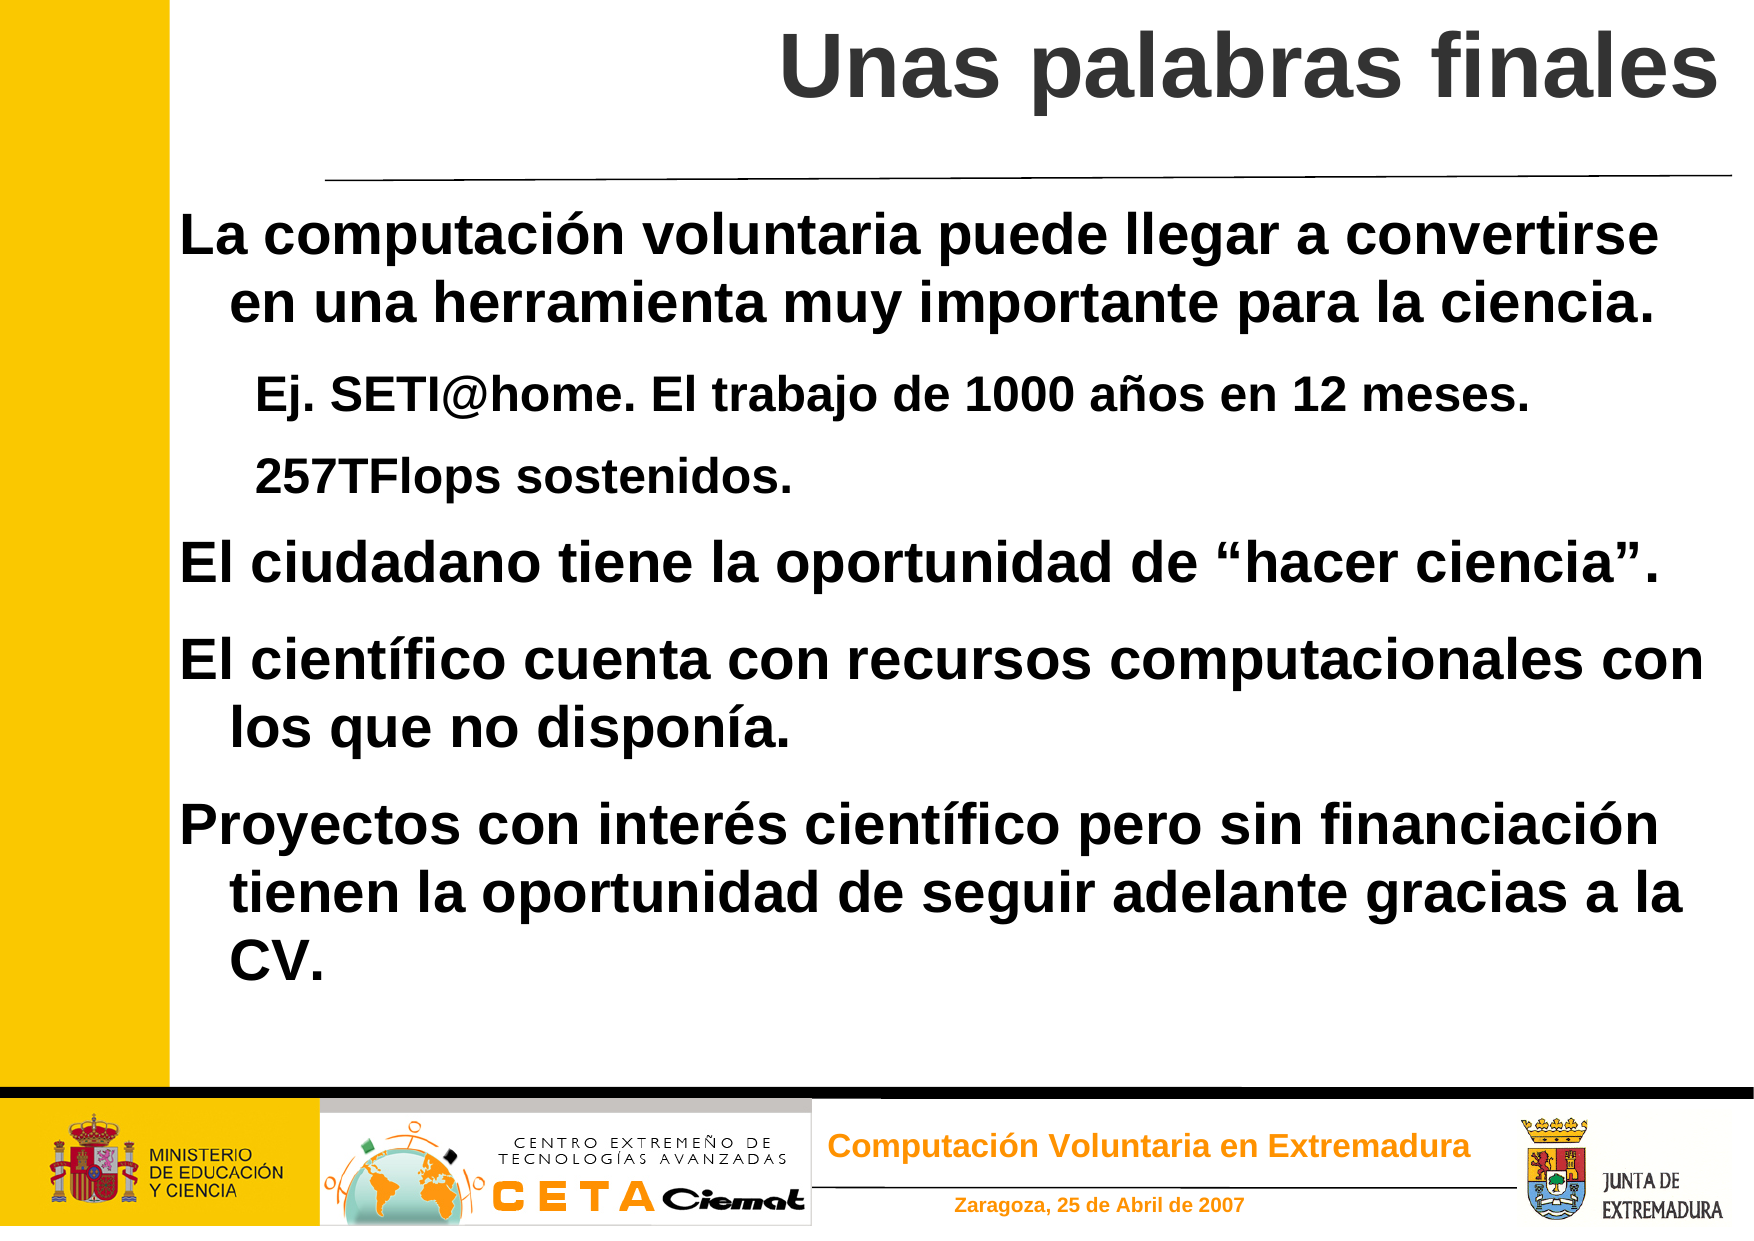

Unas palabras finales
# La computación voluntaria puede llegar a convertirse en una herramienta muy importante para la ciencia.
Ej. SETI@home. El trabajo de 1000 años en 12 meses.
257TFlops sostenidos.
El ciudadano tiene la oportunidad de “hacer ciencia”.
El científico cuenta con recursos computacionales con los que no disponía.
Proyectos con interés científico pero sin financiación tienen la oportunidad de seguir adelante gracias a la CV.